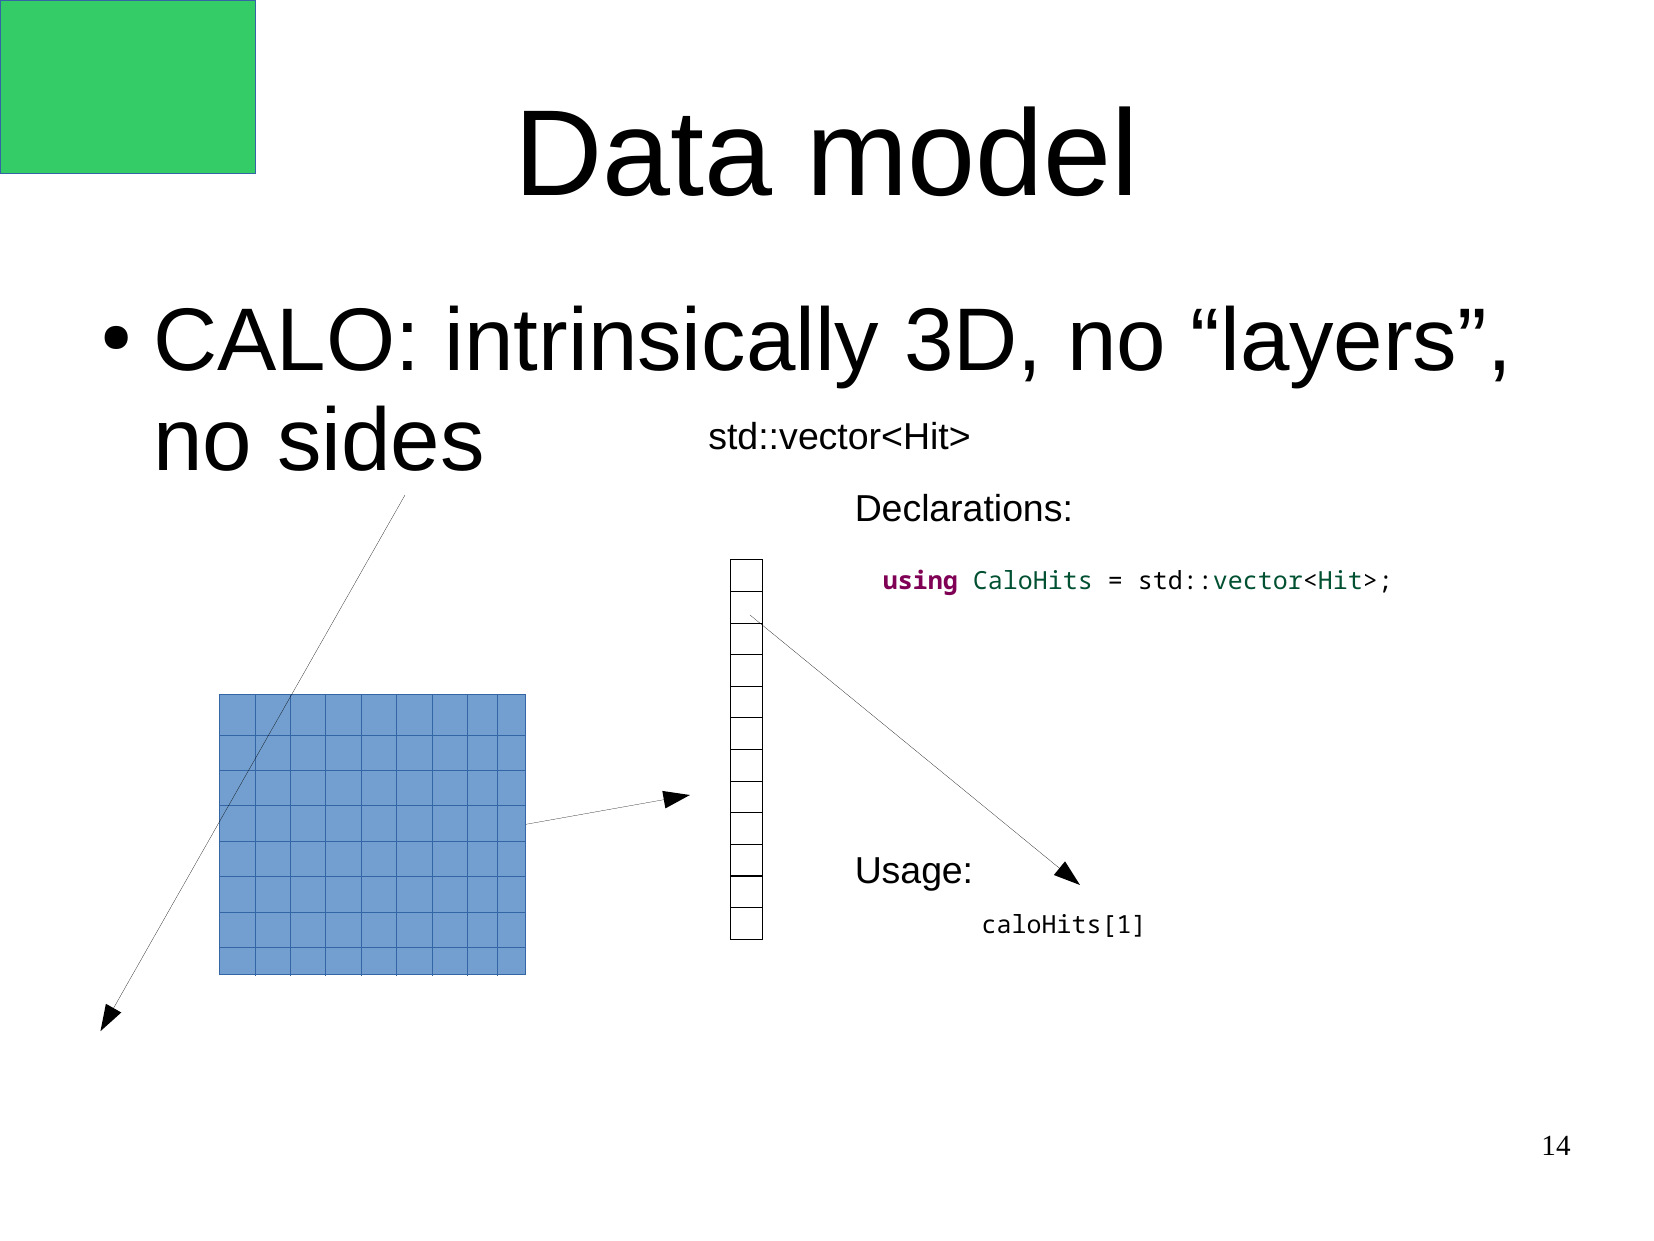

# Data model
CALO: intrinsically 3D, no “layers”, no sides
std::vector<Hit>
Declarations:
using CaloHits = std::vector<Hit>;
Usage:
caloHits[1]
14